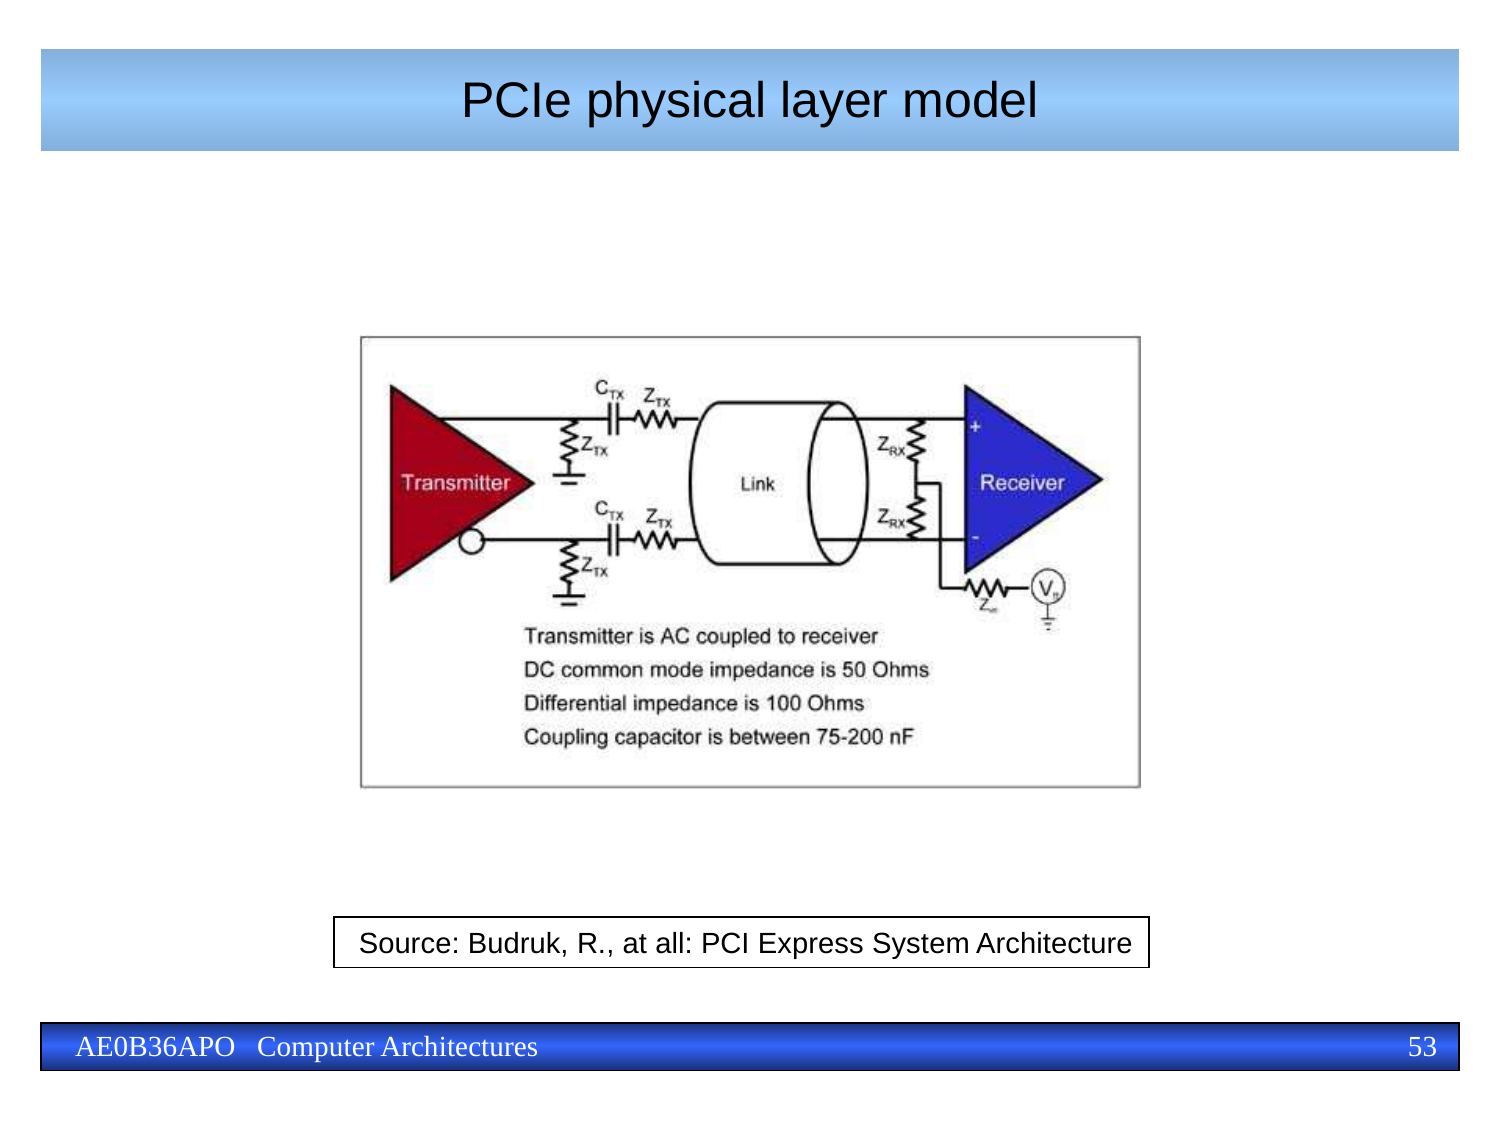

# PCIe physical layer model
Source: Budruk, R., at all: PCI Express System Architecture
AE0B36APO Computer Architectures
53